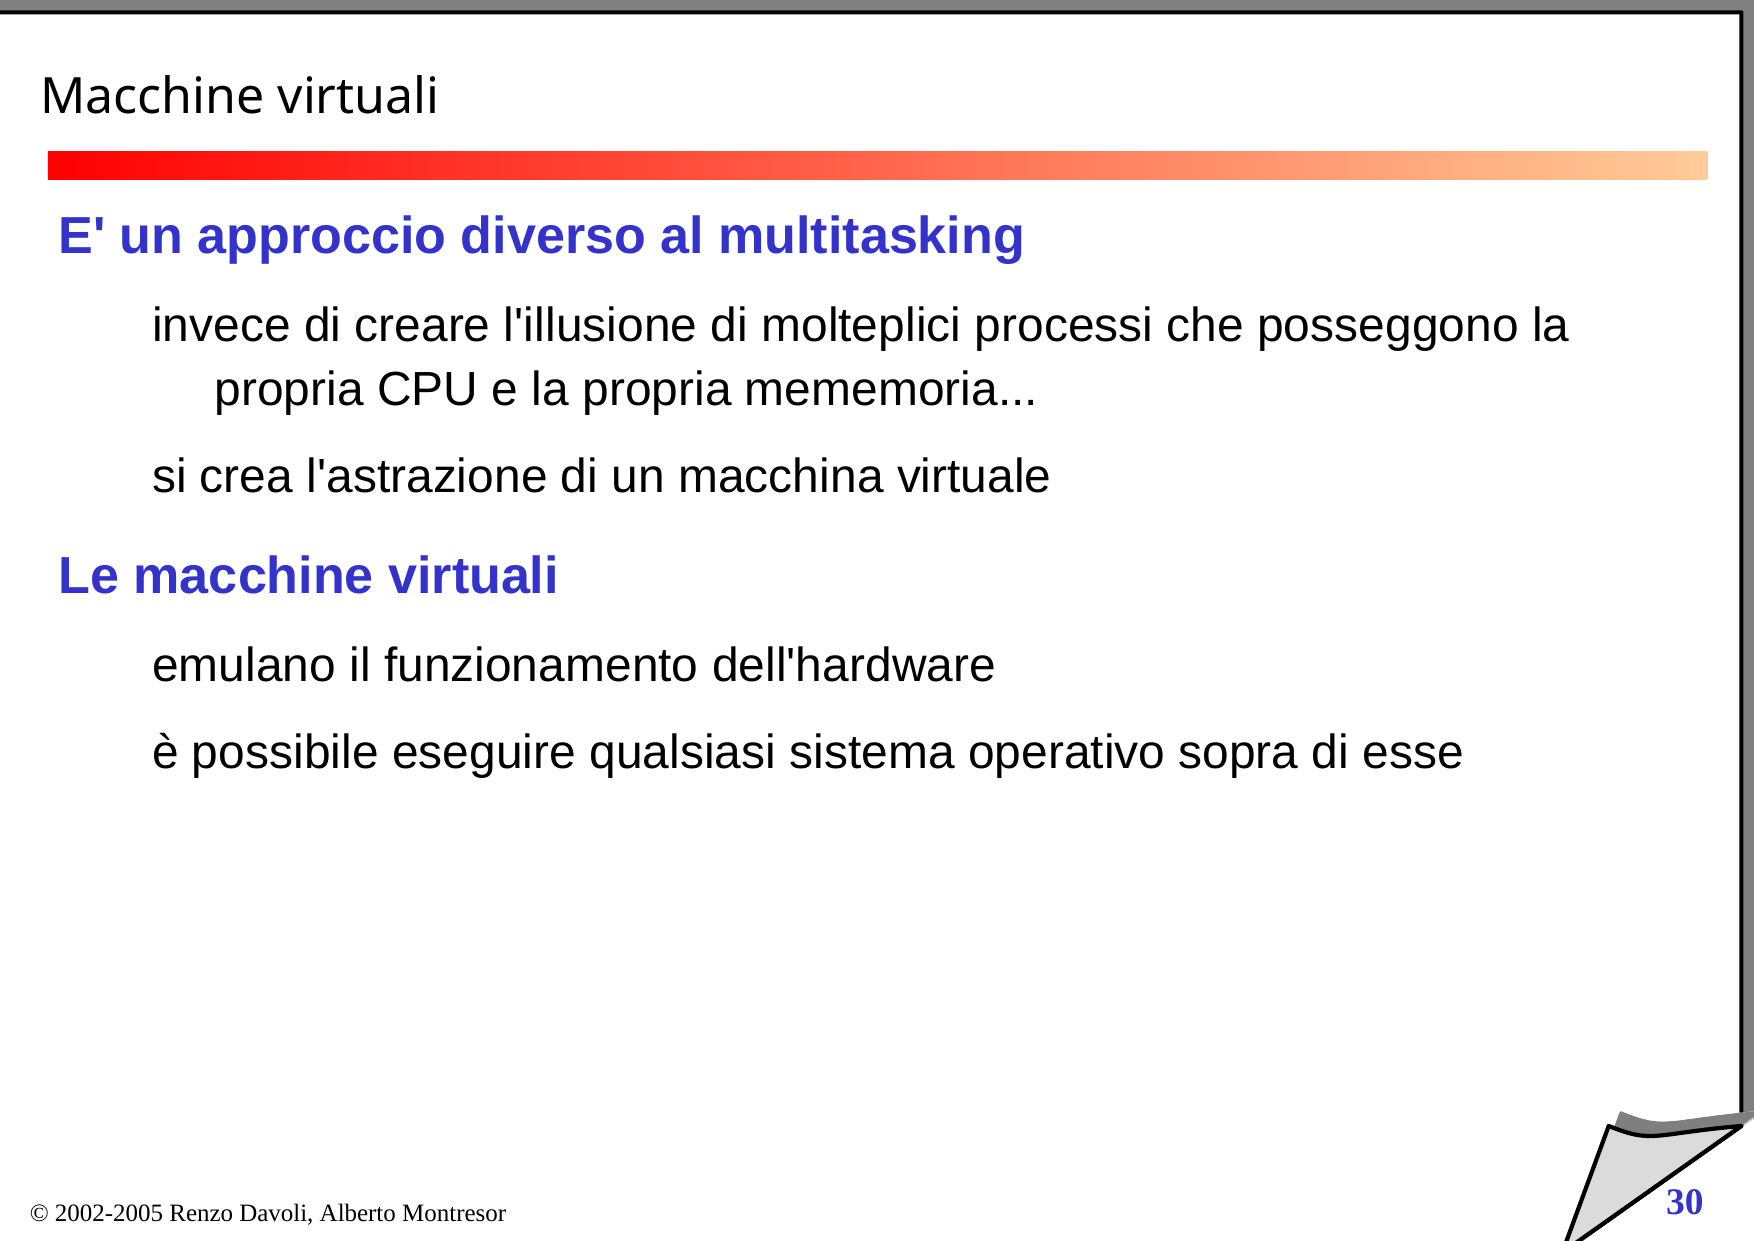

# Macchine virtuali
E' un approccio diverso al multitasking
invece di creare l'illusione di molteplici processi che posseggono la propria CPU e la propria mememoria...
si crea l'astrazione di un macchina virtuale
Le macchine virtuali
emulano il funzionamento dell'hardware
è possibile eseguire qualsiasi sistema operativo sopra di esse